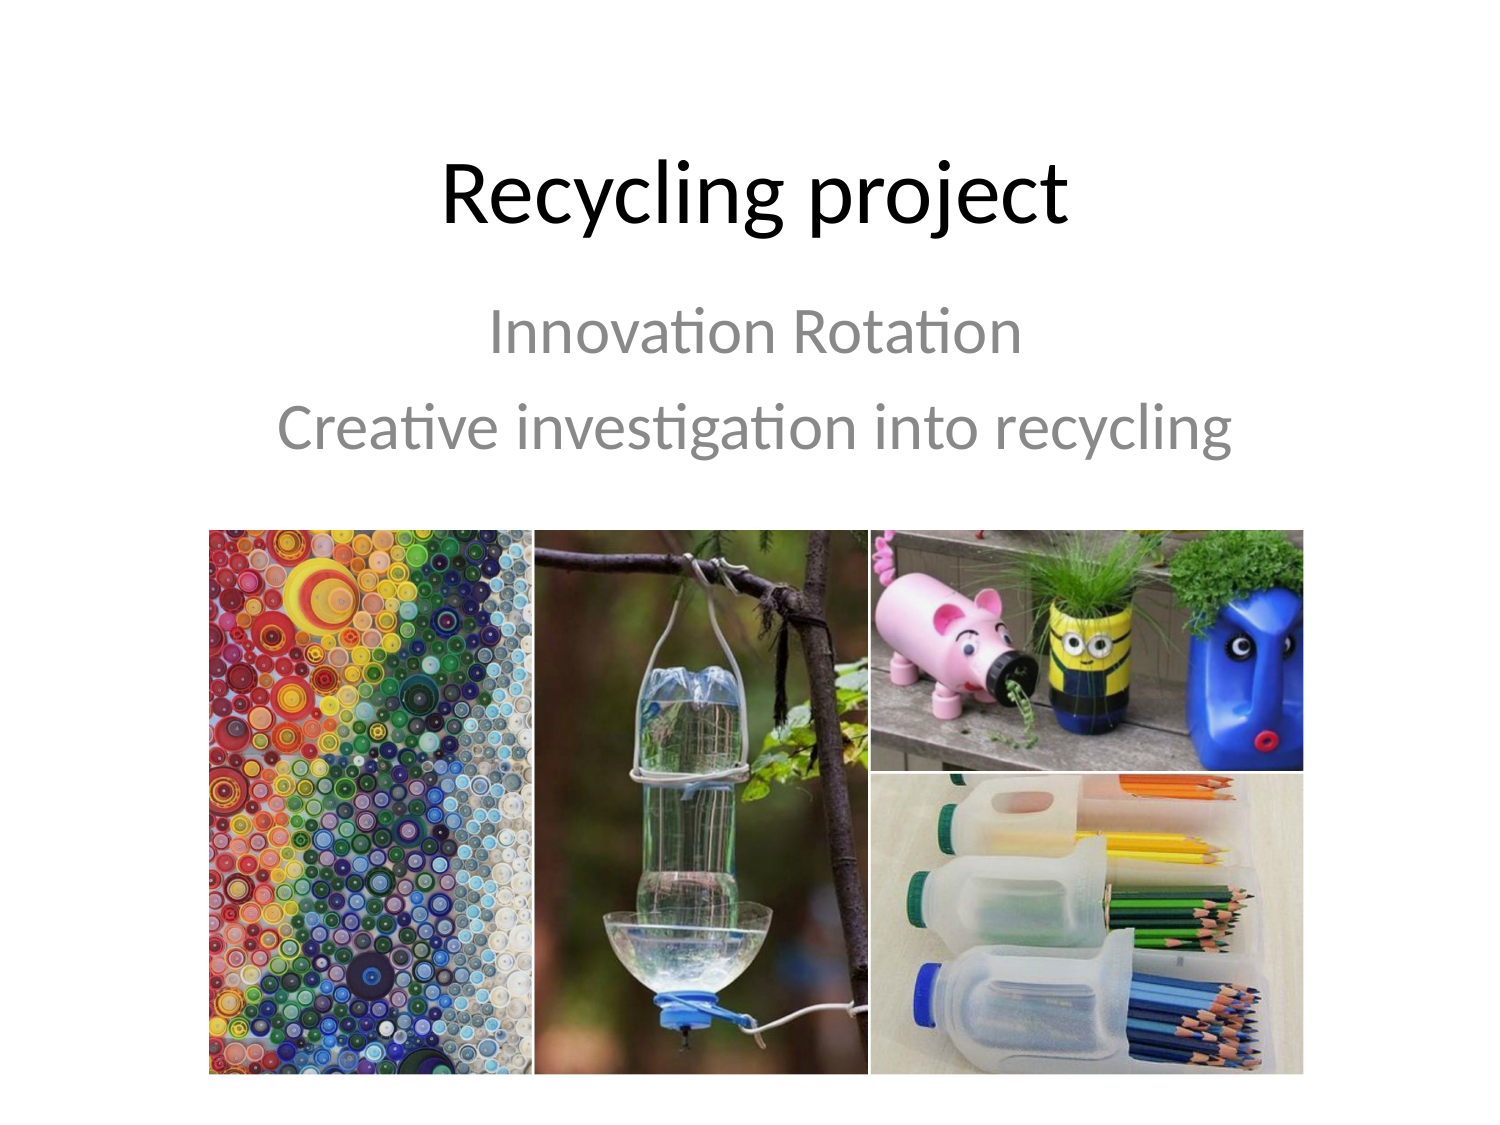

# Recycling project
Innovation Rotation
Creative investigation into recycling